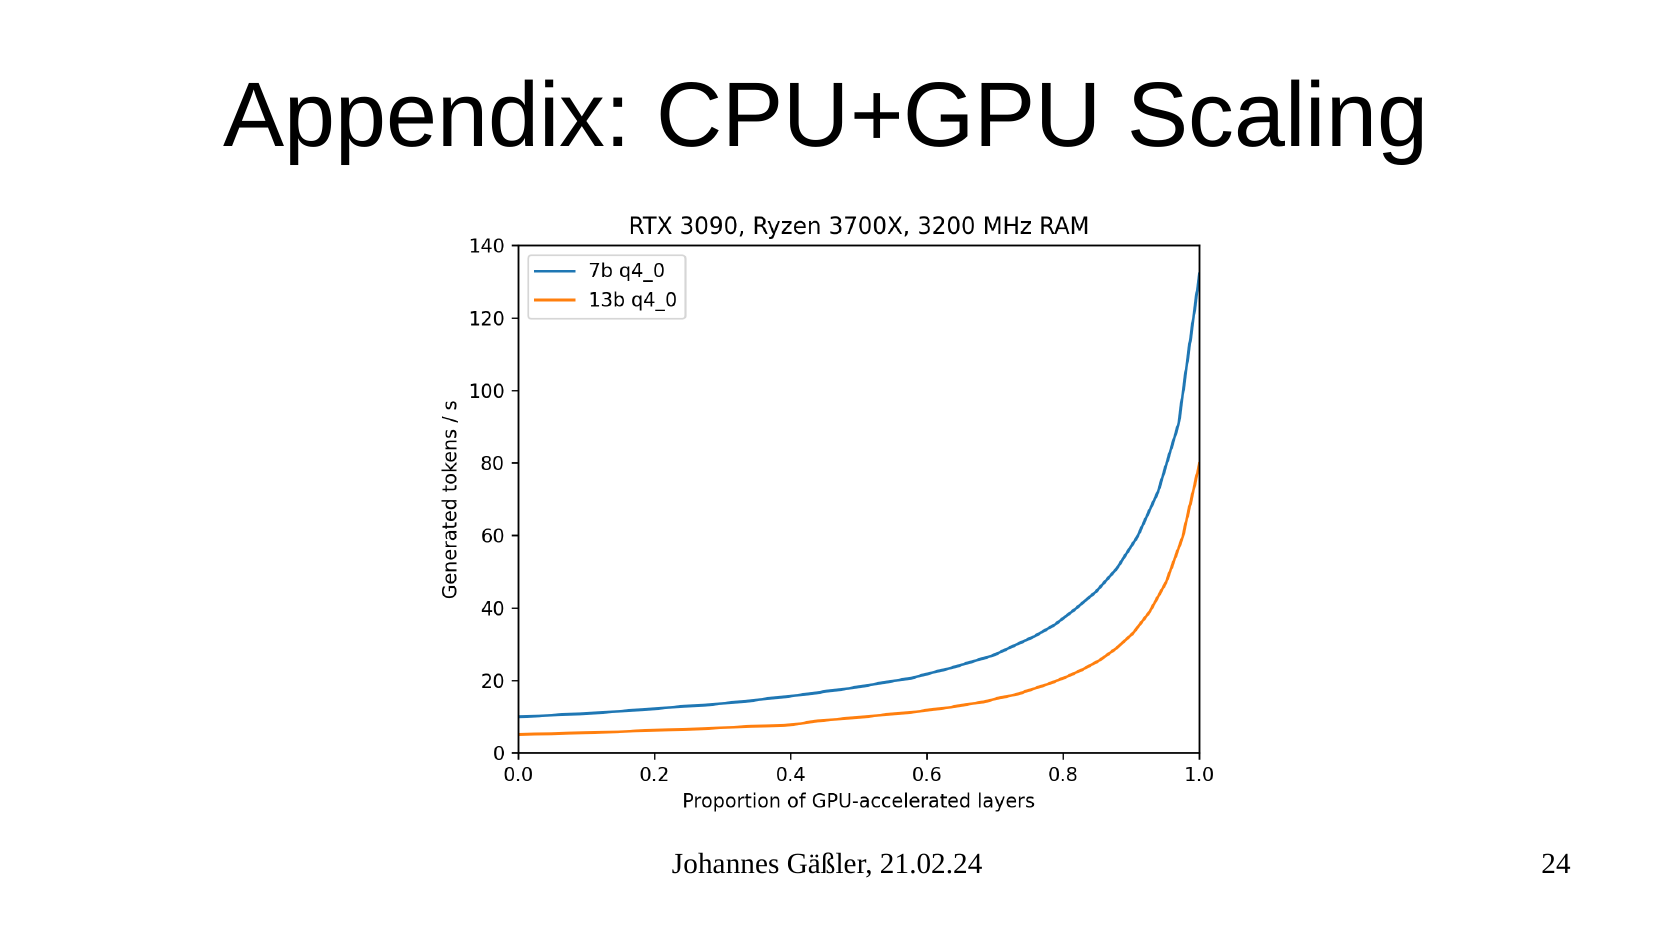

# Appendix: CPU+GPU Scaling
Johannes Gäßler, 21.02.24
24